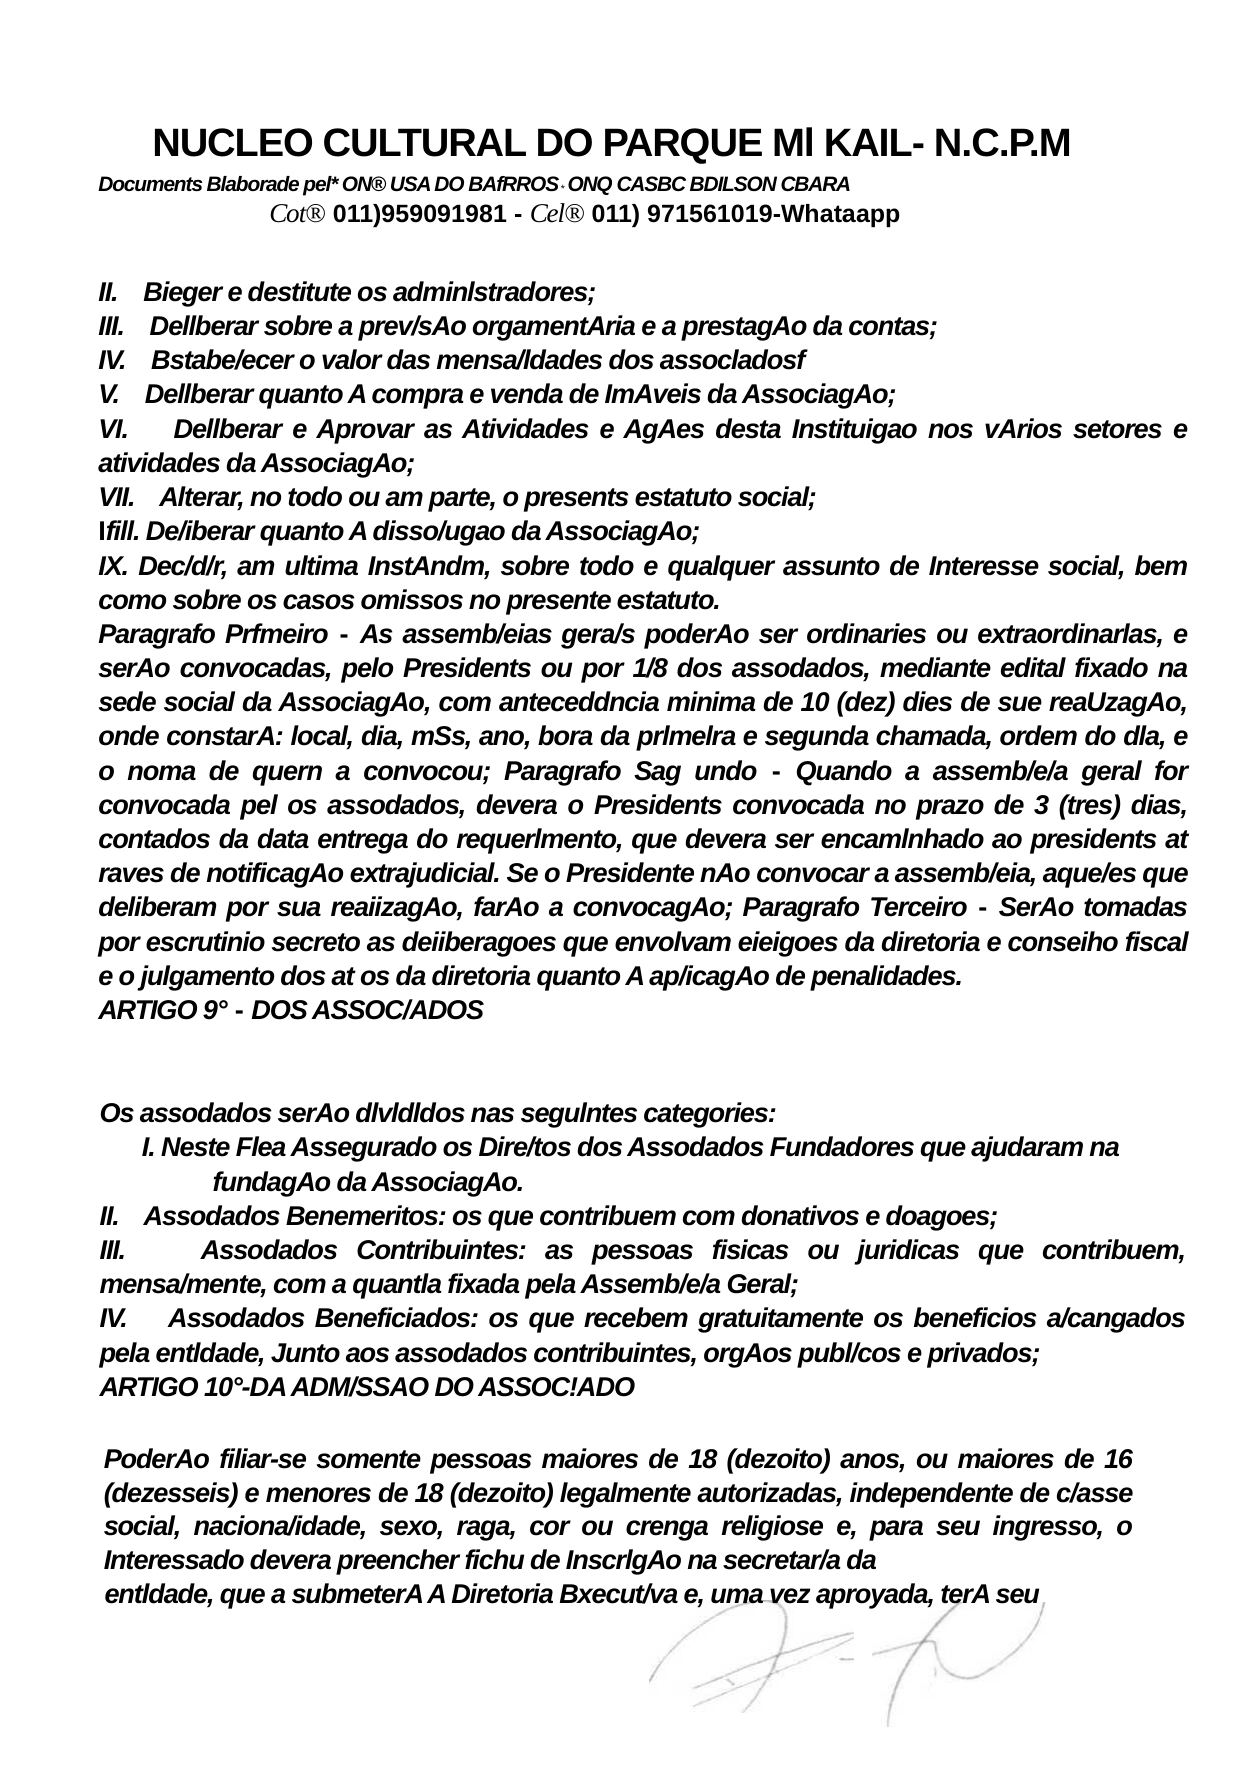

NUCLEO CULTURAL DO PARQUE Ml KAIL- N.C.P.M
Documents Blaborade pel* ON® USA DO BAfRROS * ONQ CASBC BDILSON CBARA
Cot® 011)959091981 - Cel® 011) 971561019-Whataapp
II. Bieger e destitute os adminlstradores;
III. Dellberar sobre a prev/sAo orgamentAria e a prestagAo da contas;
IV. Bstabe/ecer o valor das mensa/ldades dos assocladosf
V. Dellberar quanto A compra e venda de ImAveis da AssociagAo;
VI. Dellberar e Aprovar as Atividades e AgAes desta Instituigao nos vArios setores e atividades da AssociagAo;
VII. Alterar, no todo ou am parte, o presents estatuto social;
Ifill. De/iberar quanto A disso/ugao da AssociagAo;
IX. Dec/d/r, am ultima InstAndm, sobre todo e qualquer assunto de Interesse social, bem como sobre os casos omissos no presente estatuto.
Paragrafo Prfmeiro - As assemb/eias gera/s poderAo ser ordinaries ou extraordinarlas, e serAo convocadas, pelo Presidents ou por 1/8 dos assodados, mediante edital fixado na sede social da AssociagAo, com anteceddncia minima de 10 (dez) dies de sue reaUzagAo, onde constarA: local, dia, mSs, ano, bora da prlmelra e segunda chamada, ordem do dla, e o noma de quern a convocou; Paragrafo Sag undo - Quando a assemb/e/a geral for convocada pel os assodados, devera o Presidents convocada no prazo de 3 (tres) dias, contados da data entrega do requerlmento, que devera ser encamlnhado ao presidents at raves de notificagAo extrajudicial. Se o Presidente nAo convocar a assemb/eia, aque/es que deliberam por sua reaiizagAo, farAo a convocagAo; Paragrafo Terceiro - SerAo tomadas por escrutinio secreto as deiiberagoes que envolvam eieigoes da diretoria e conseiho fiscal e o julgamento dos at os da diretoria quanto A ap/icagAo de penalidades.
ARTIGO 9° - DOS ASSOC/ADOS
Os assodados serAo dlvldldos nas segulntes categories:
I. Neste Flea Assegurado os Dire/tos dos Assodados Fundadores que ajudaram na fundagAo da AssociagAo.
II. Assodados Benemeritos: os que contribuem com donativos e doagoes;
III. Assodados Contribuintes: as pessoas fisicas ou juridicas que contribuem, mensa/mente, com a quantla fixada pela Assemb/e/a Geral;
IV. Assodados Beneficiados: os que recebem gratuitamente os beneficios a/cangados pela entldade, Junto aos assodados contribuintes, orgAos publ/cos e privados;
ARTIGO 10°-DA ADM/SSAO DO ASSOC!ADO
PoderAo filiar-se somente pessoas maiores de 18 (dezoito) anos, ou maiores de 16 (dezesseis) e menores de 18 (dezoito) legalmente autorizadas, independente de c/asse social, naciona/idade, sexo, raga, cor ou crenga religiose e, para seu ingresso, o Interessado devera preencher fichu de InscrlgAo na secretar/a da
entldade, que a submeterA A Diretoria Bxecut/va e, uma vez aproyada, terA seu